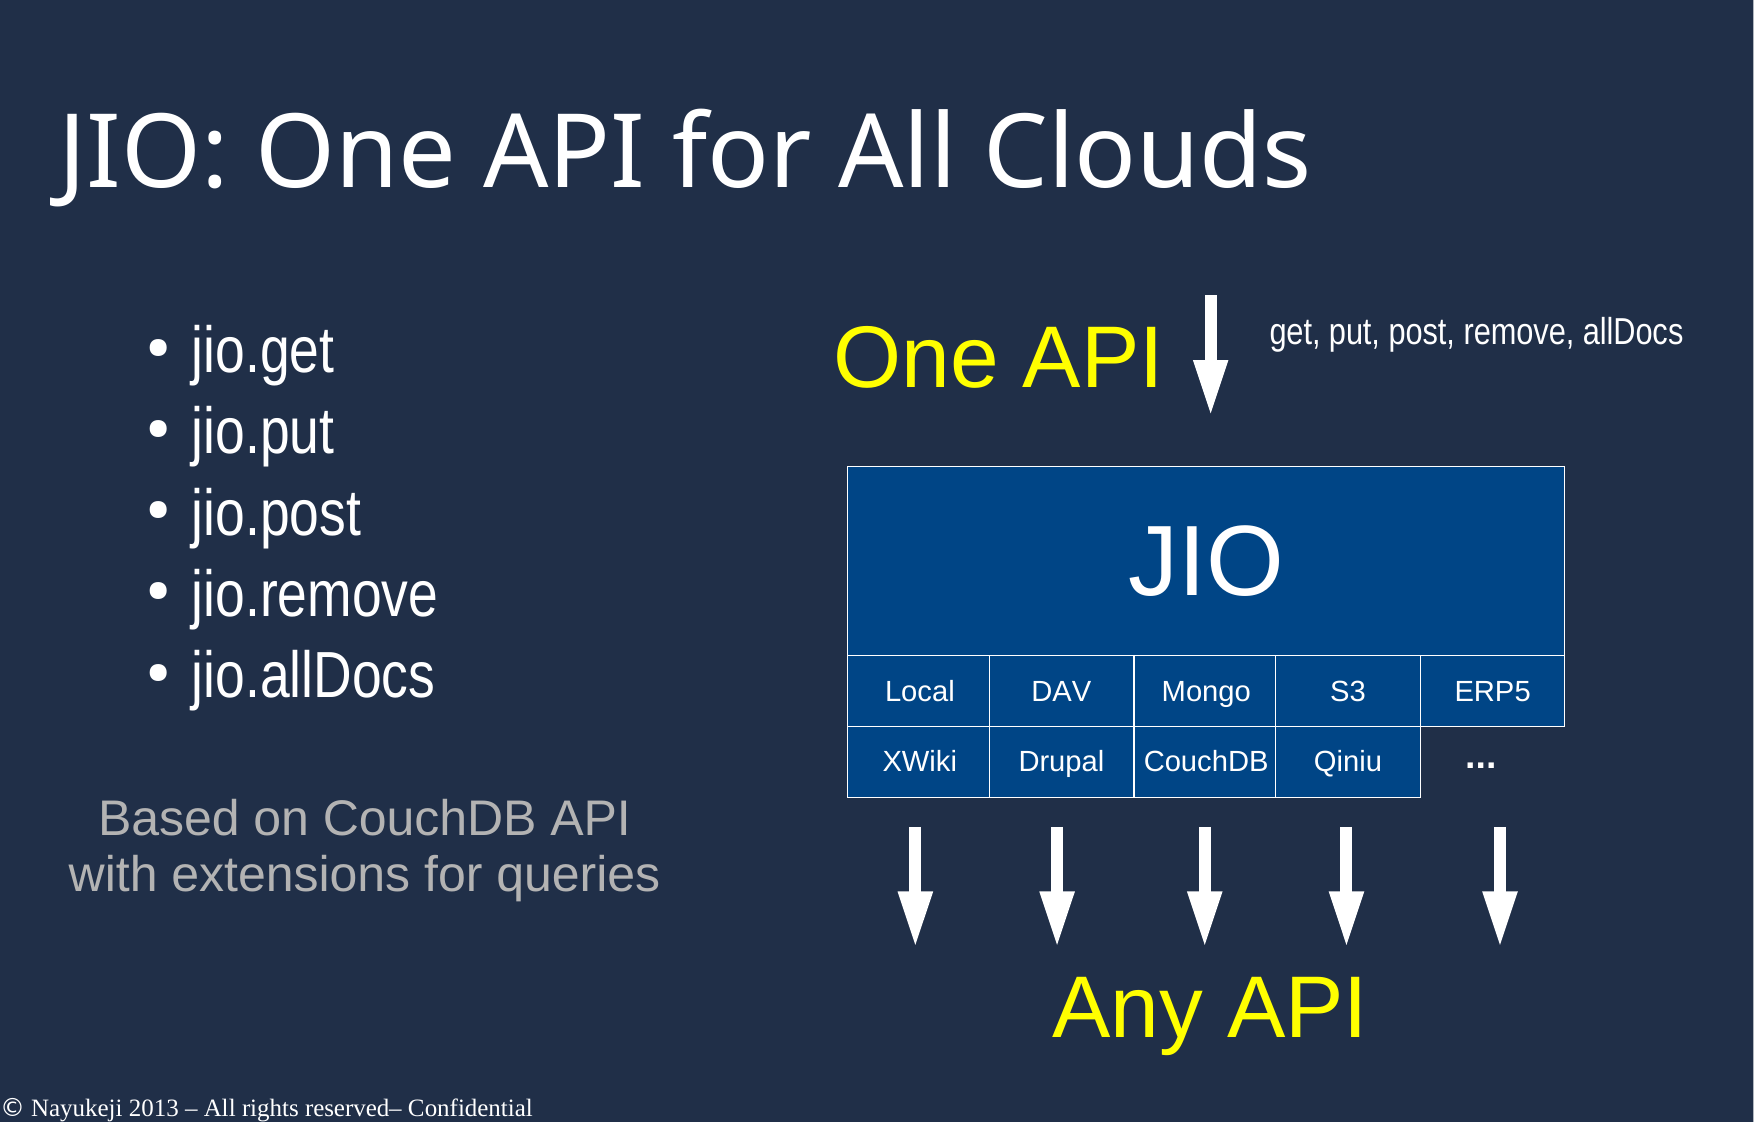

# JIO: One API for All Clouds
One API
get, put, post, remove, allDocs
jio.get
jio.put
jio.post
jio.remove
jio.allDocs
JIO
Local
DAV
Mongo
S3
ERP5
...
XWiki
Drupal
CouchDB
Qiniu
Based on CouchDB API
with extensions for queries
Any API